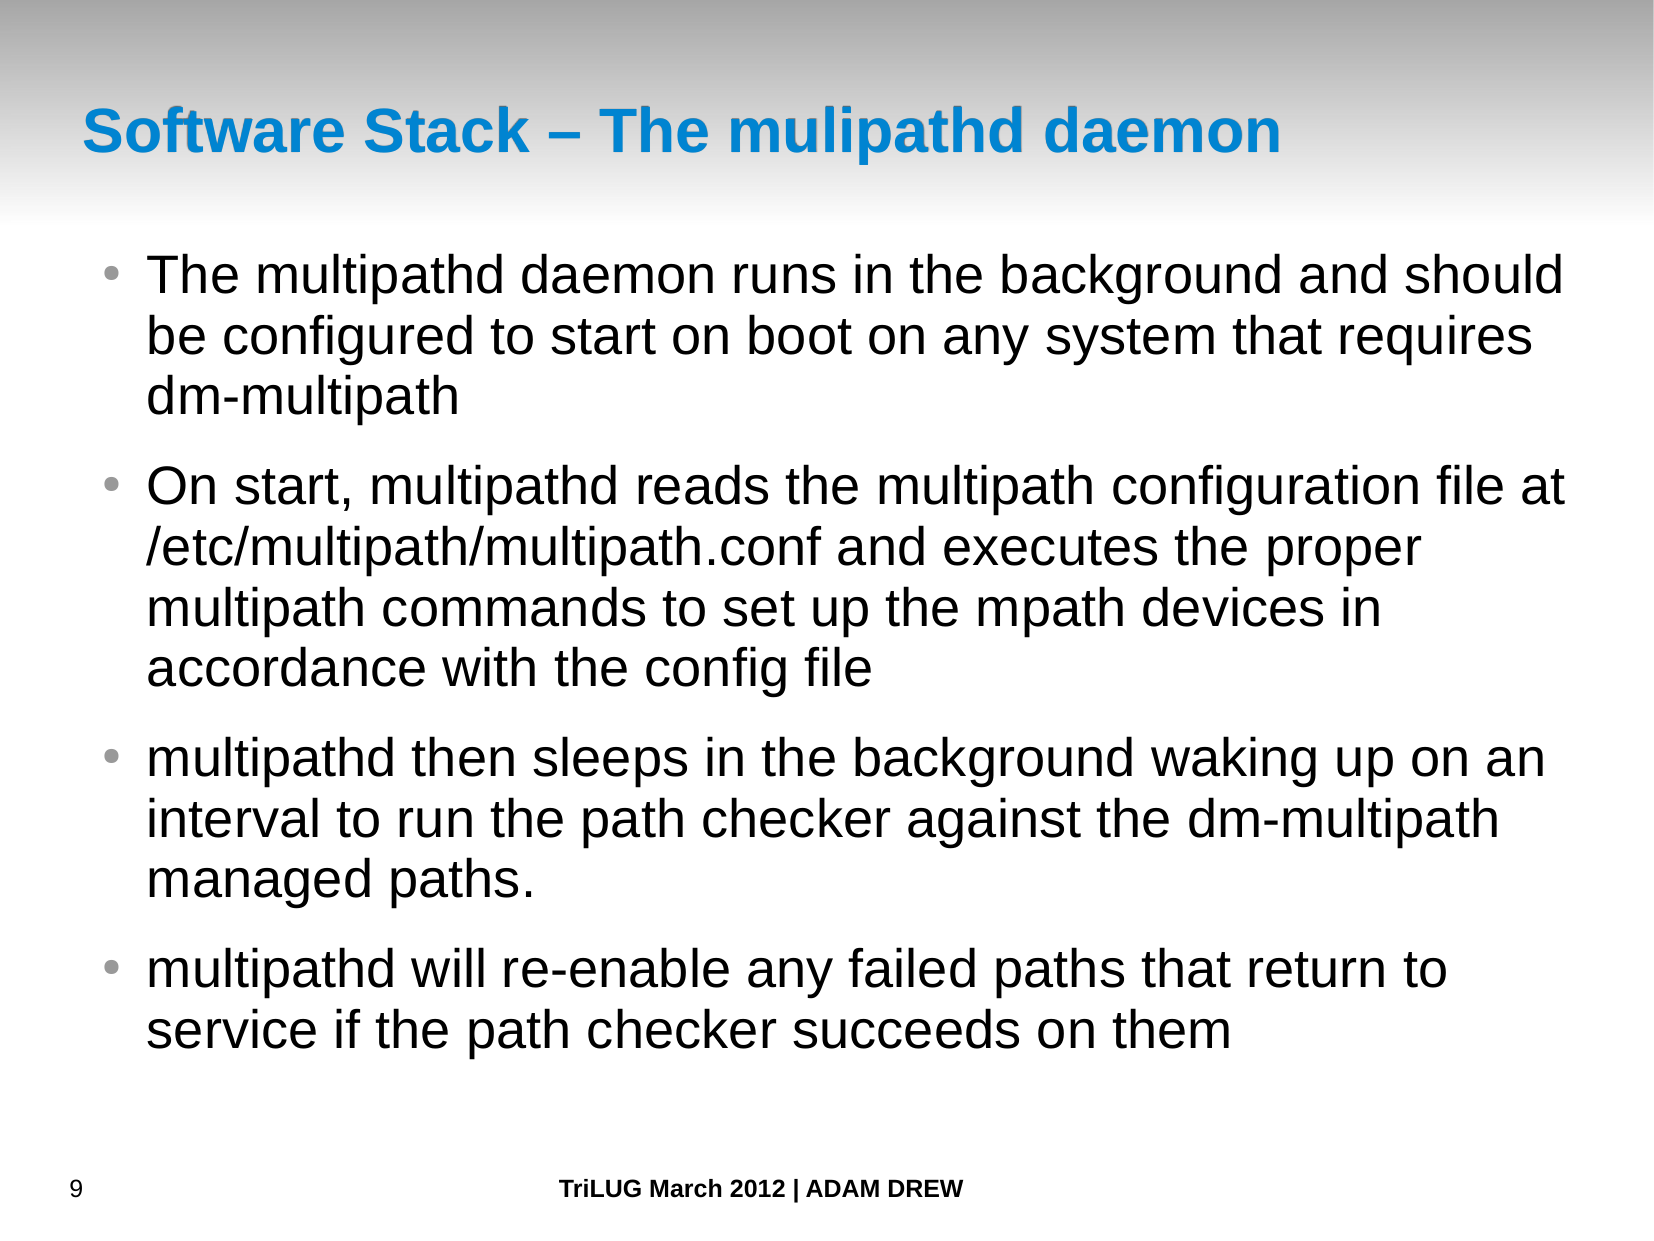

# Software Stack – The mulipathd daemon
The multipathd daemon runs in the background and should be configured to start on boot on any system that requires dm-multipath
On start, multipathd reads the multipath configuration file at /etc/multipath/multipath.conf and executes the proper multipath commands to set up the mpath devices in accordance with the config file
multipathd then sleeps in the background waking up on an interval to run the path checker against the dm-multipath managed paths.
multipathd will re-enable any failed paths that return to service if the path checker succeeds on them